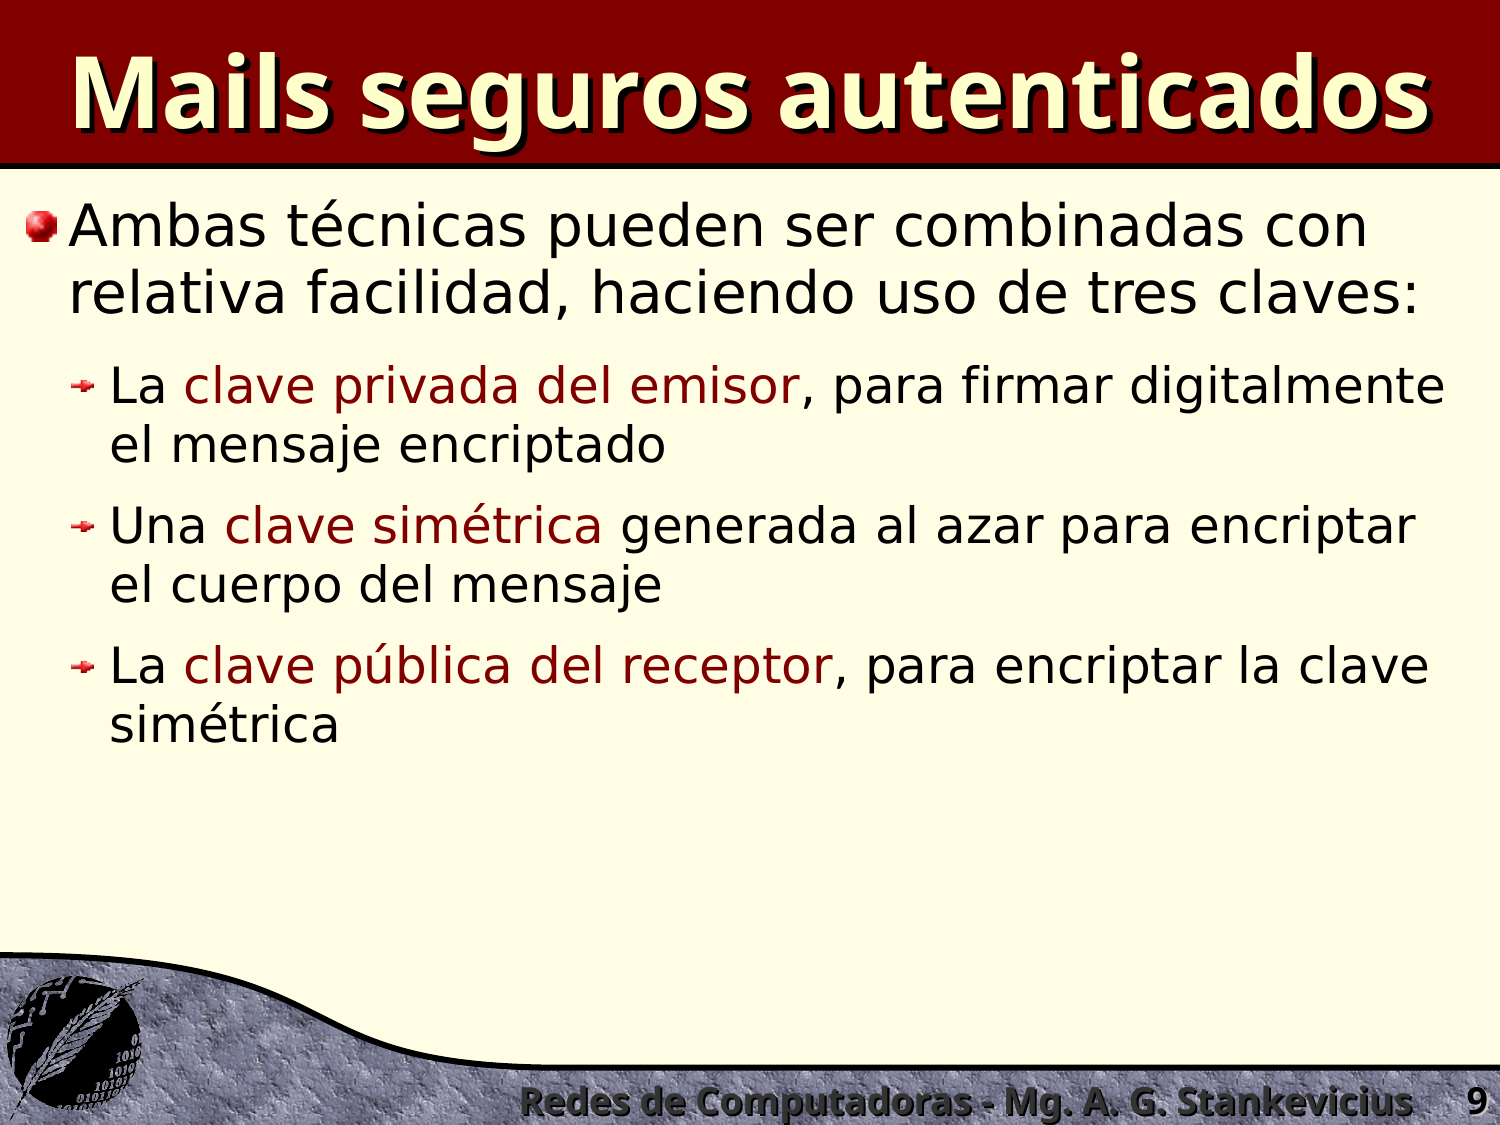

# Mails seguros autenticados
Ambas técnicas pueden ser combinadas con relativa facilidad, haciendo uso de tres claves:
La clave privada del emisor, para firmar digitalmente el mensaje encriptado
Una clave simétrica generada al azar para encriptar
el cuerpo del mensaje
La clave pública del receptor, para encriptar la clave simétrica
9